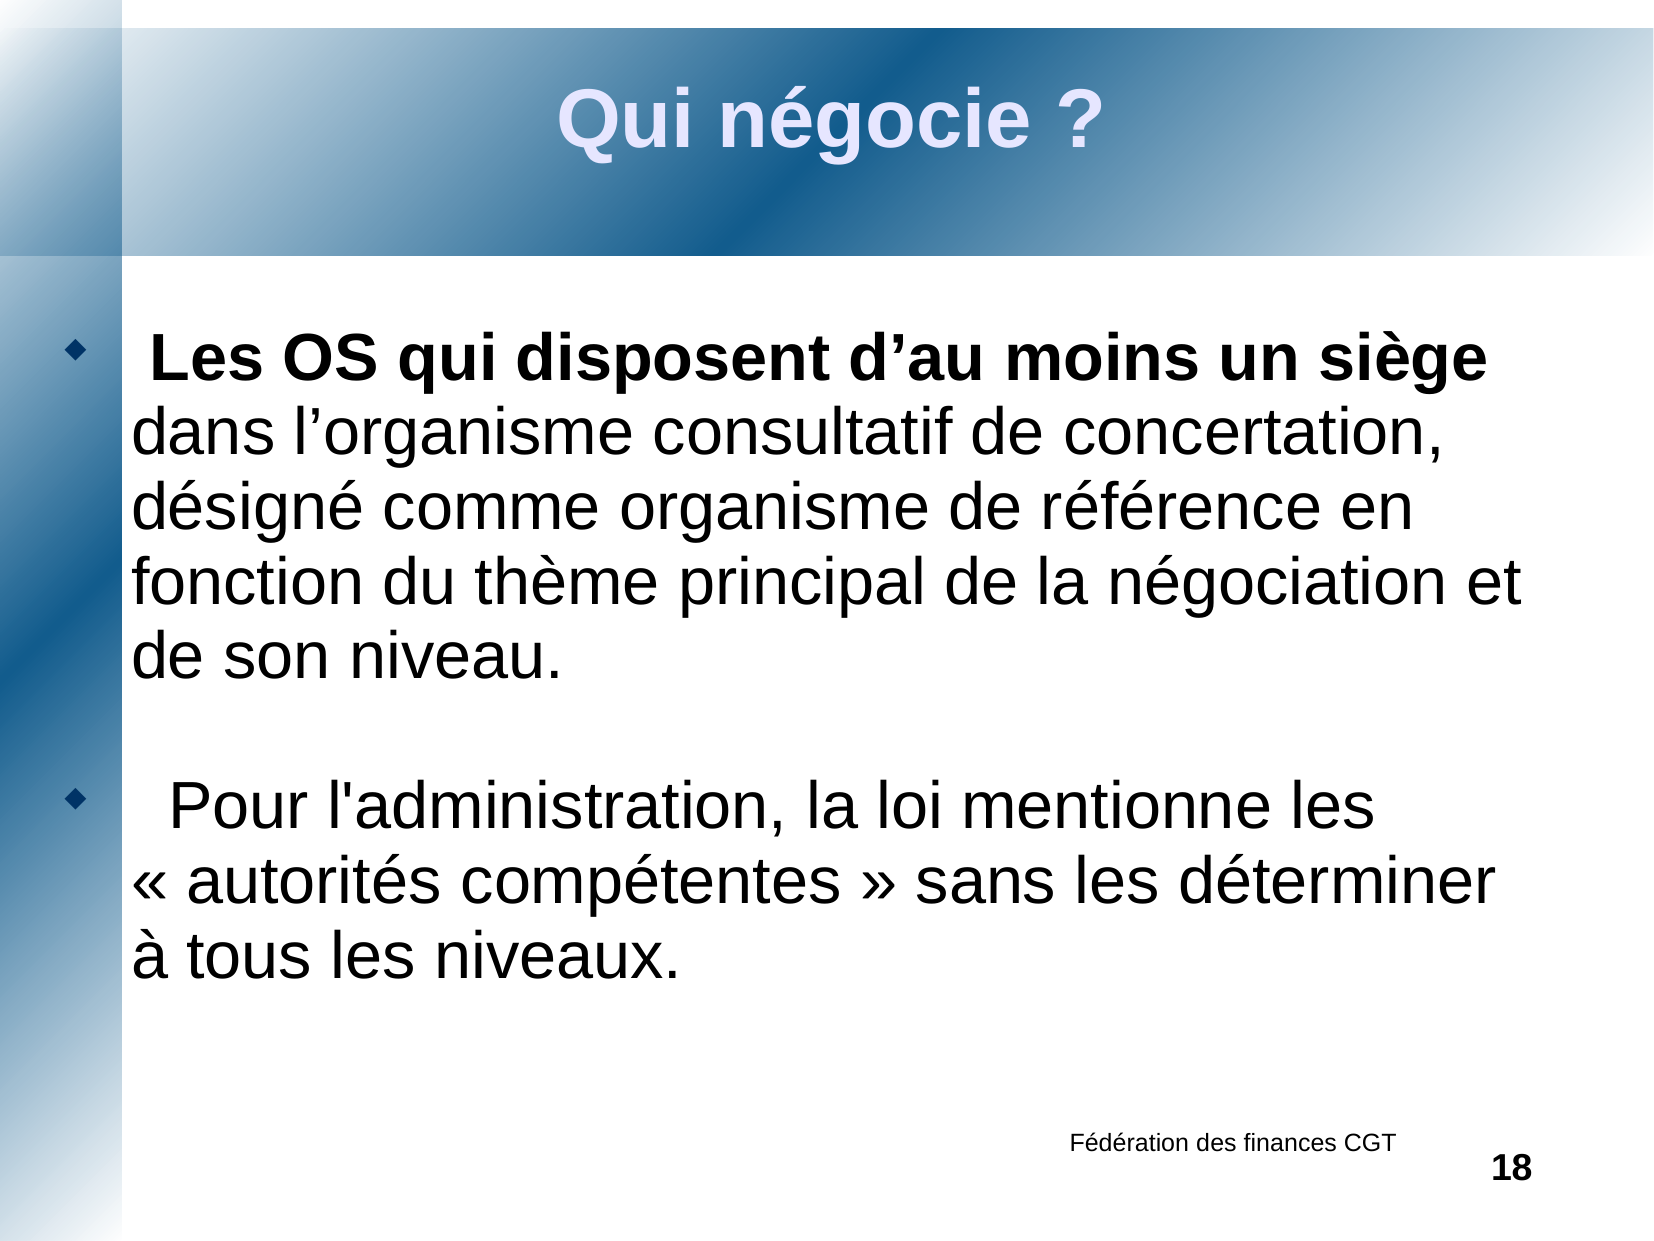

# Qui négocie ?
 Les OS qui disposent d’au moins un siège dans l’organisme consultatif de concertation, désigné comme organisme de référence en fonction du thème principal de la négociation et de son niveau.
 Pour l'administration, la loi mentionne les « autorités compétentes » sans les déterminer à tous les niveaux.
Fédération des finances CGT